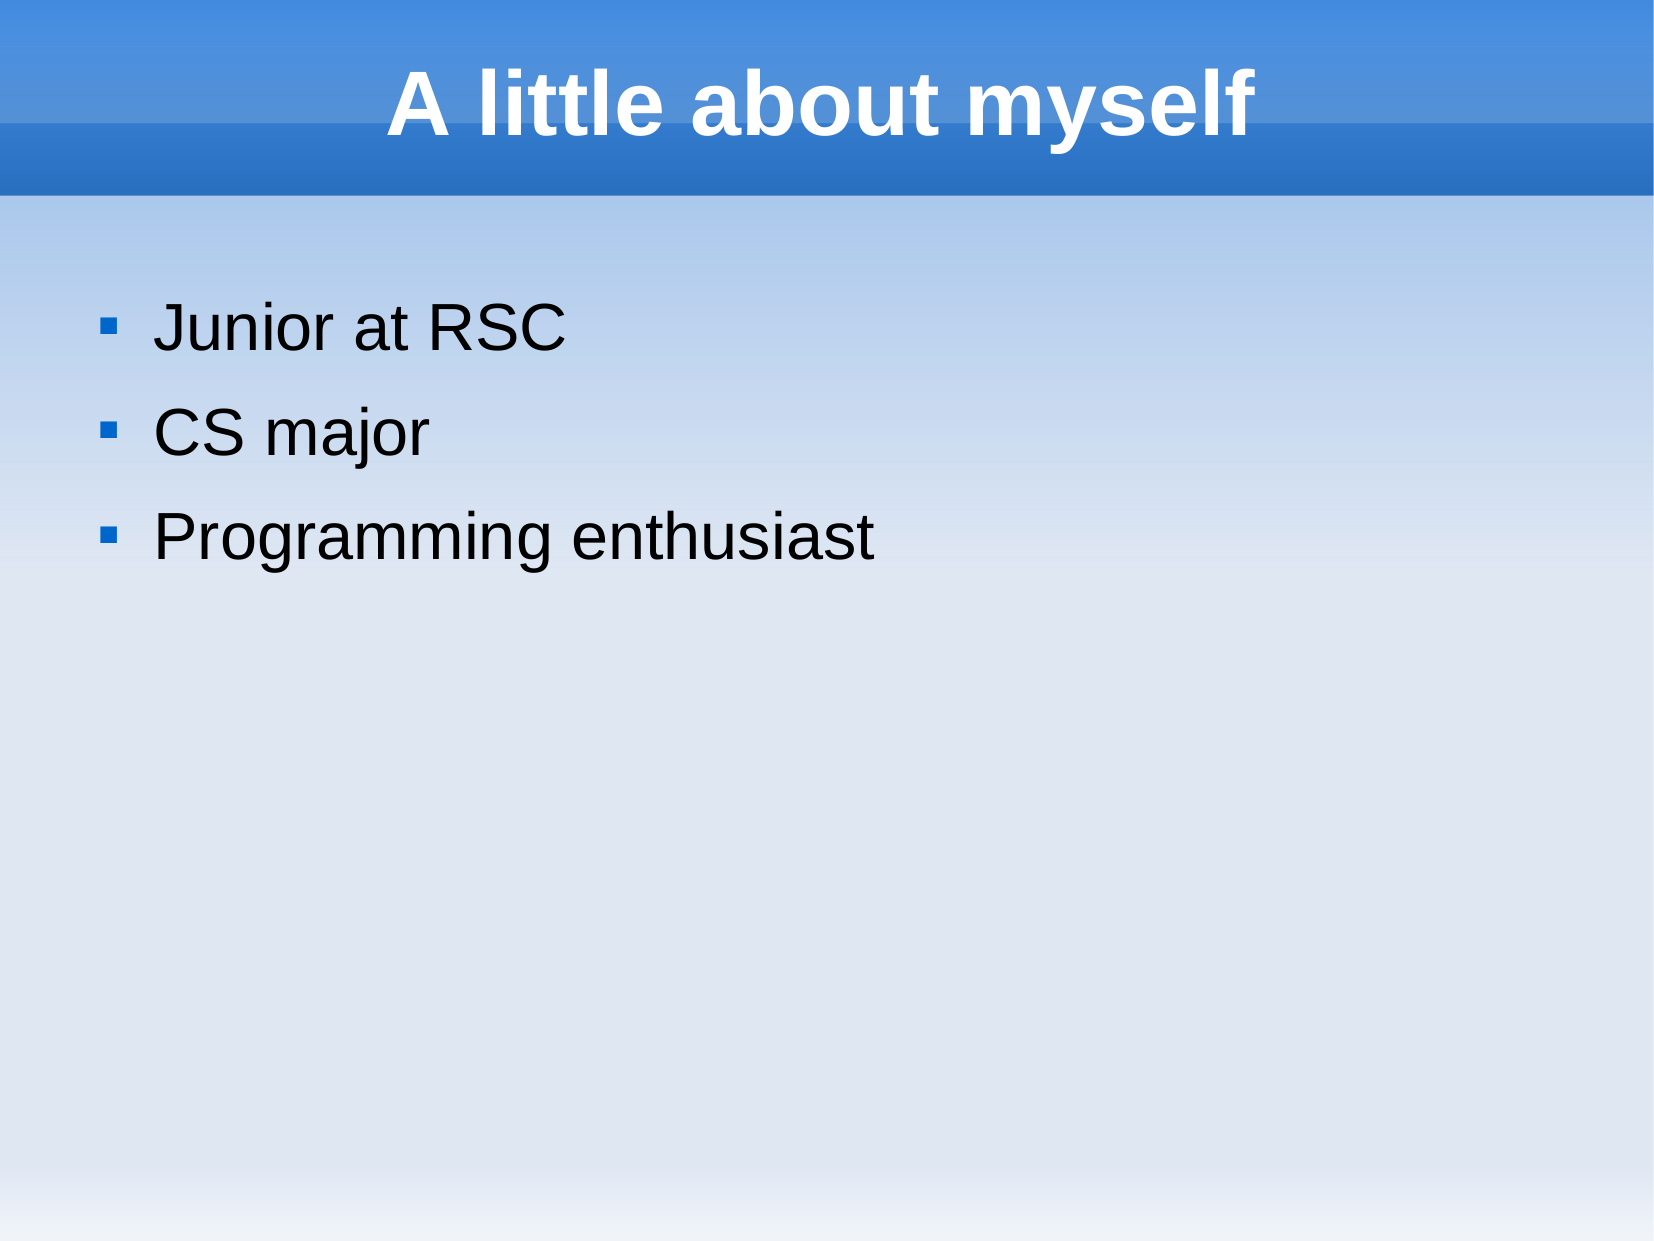

# A little about myself
Junior at RSC
CS major
Programming enthusiast